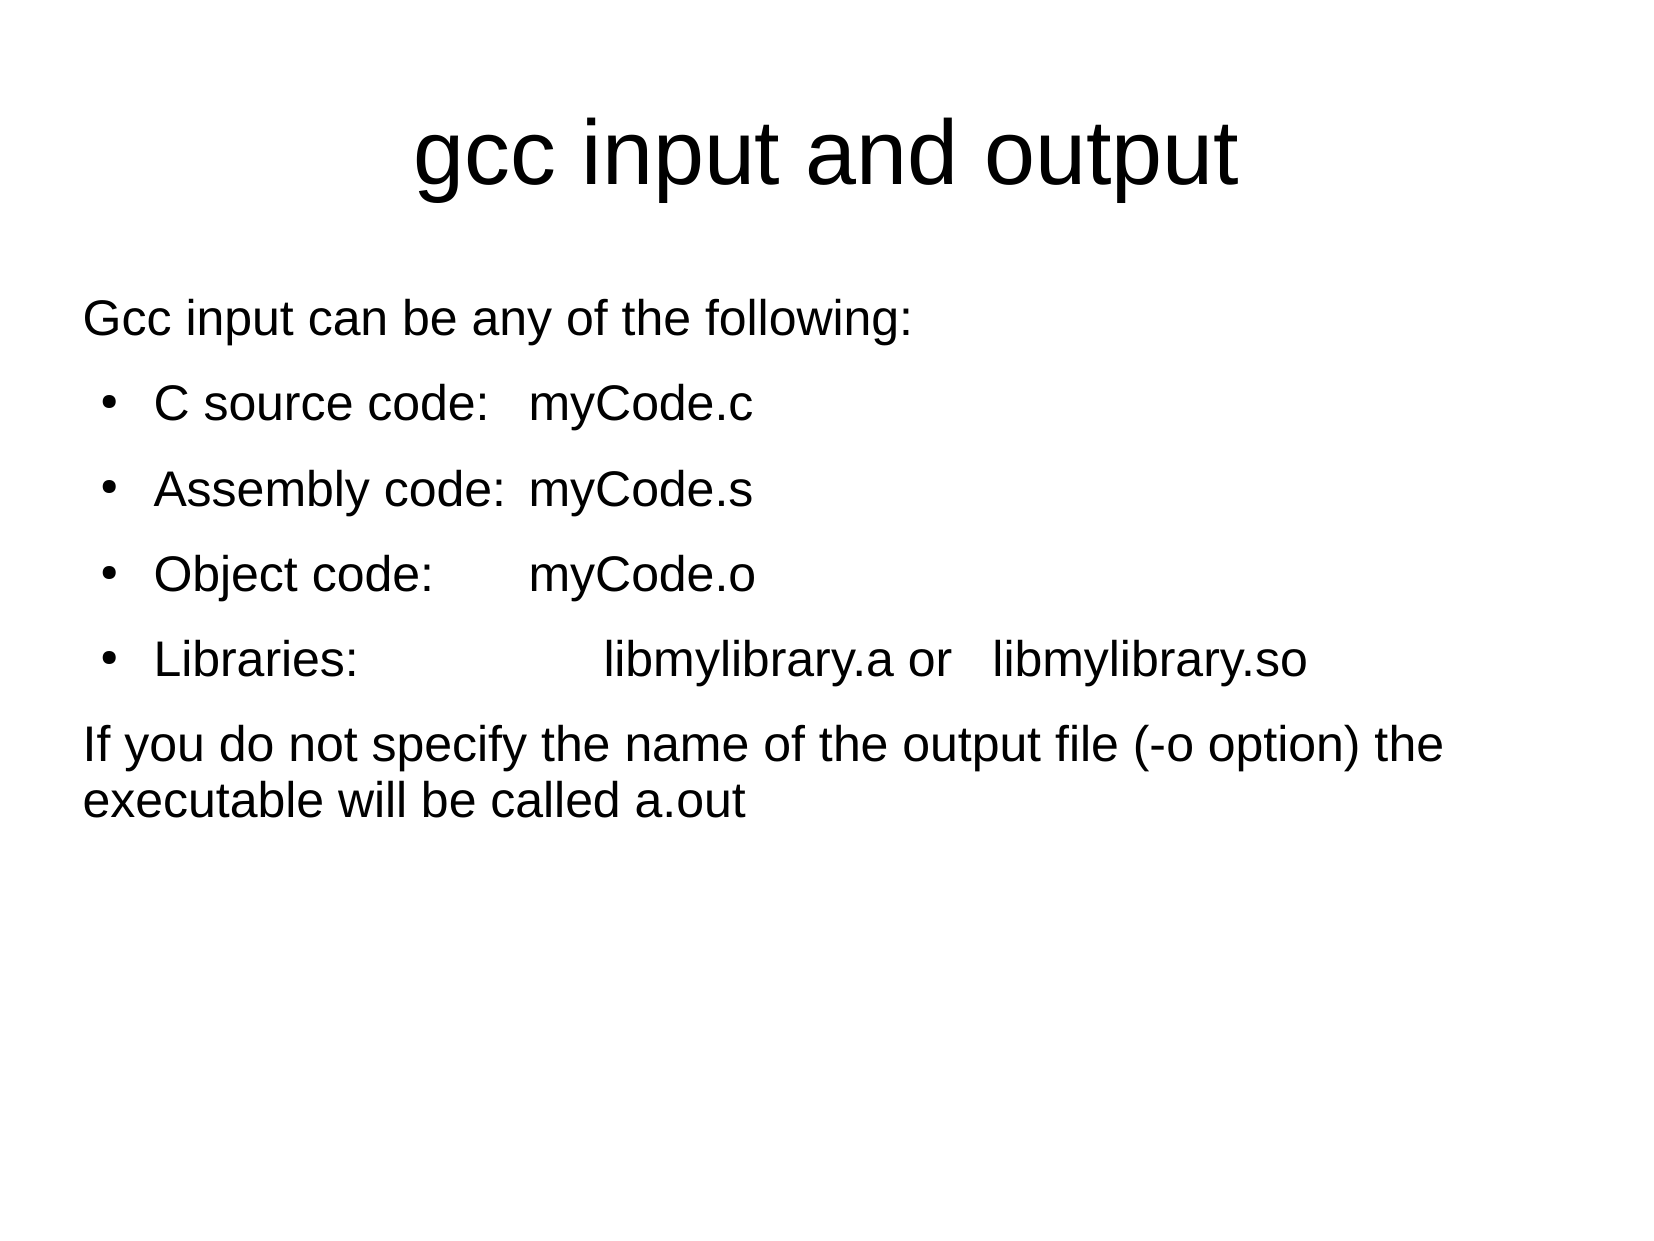

# gcc input and output
Gcc input can be any of the following:
C source code: 	myCode.c
Assembly code:	myCode.s
Object code:		myCode.o
Libraries:				libmylibrary.a or	 libmylibrary.so
If you do not specify the name of the output file (-o option) the executable will be called a.out